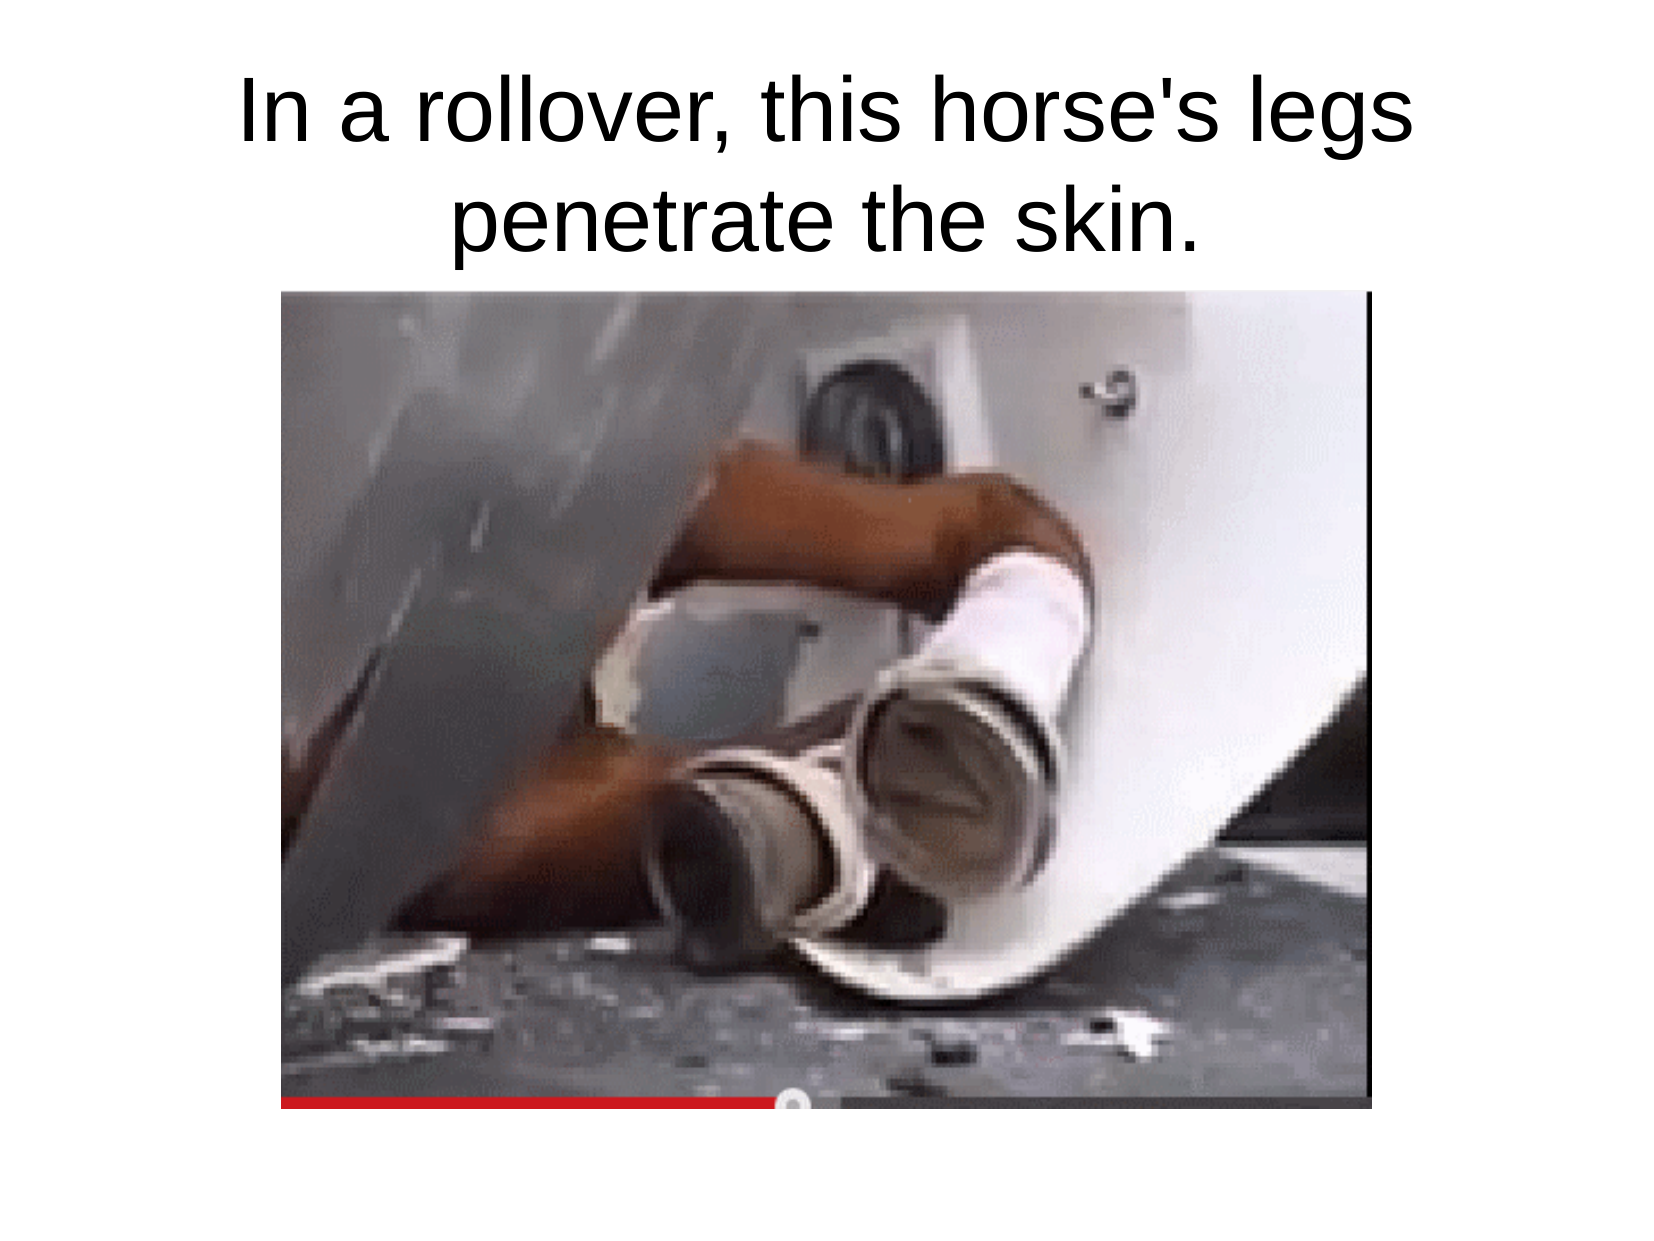

# In a rollover, this horse's legs penetrate the skin.